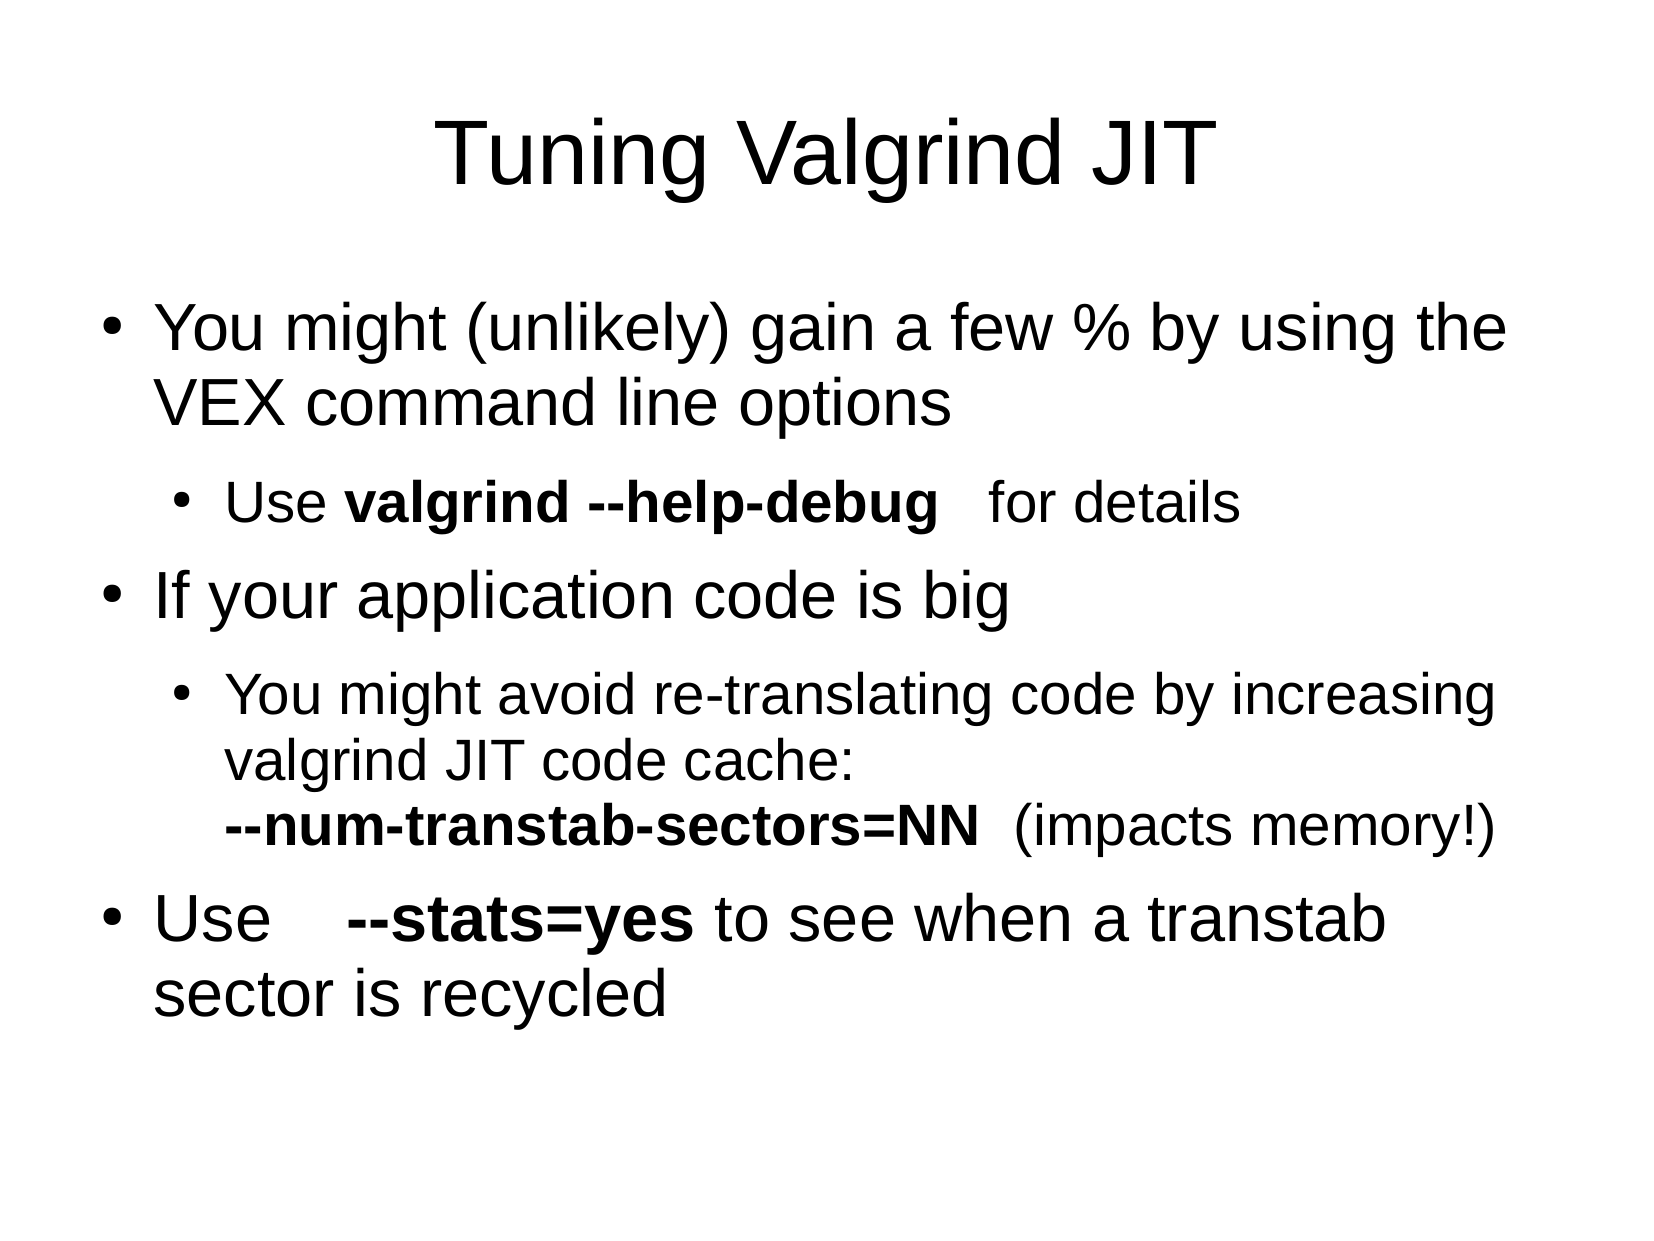

# Tuning Valgrind JIT
You might (unlikely) gain a few % by using the VEX command line options
Use valgrind --help-debug for details
If your application code is big
You might avoid re-translating code by increasing valgrind JIT code cache:
--num-transtab-sectors=NN (impacts memory!)
Use --stats=yes to see when a transtab sector is recycled